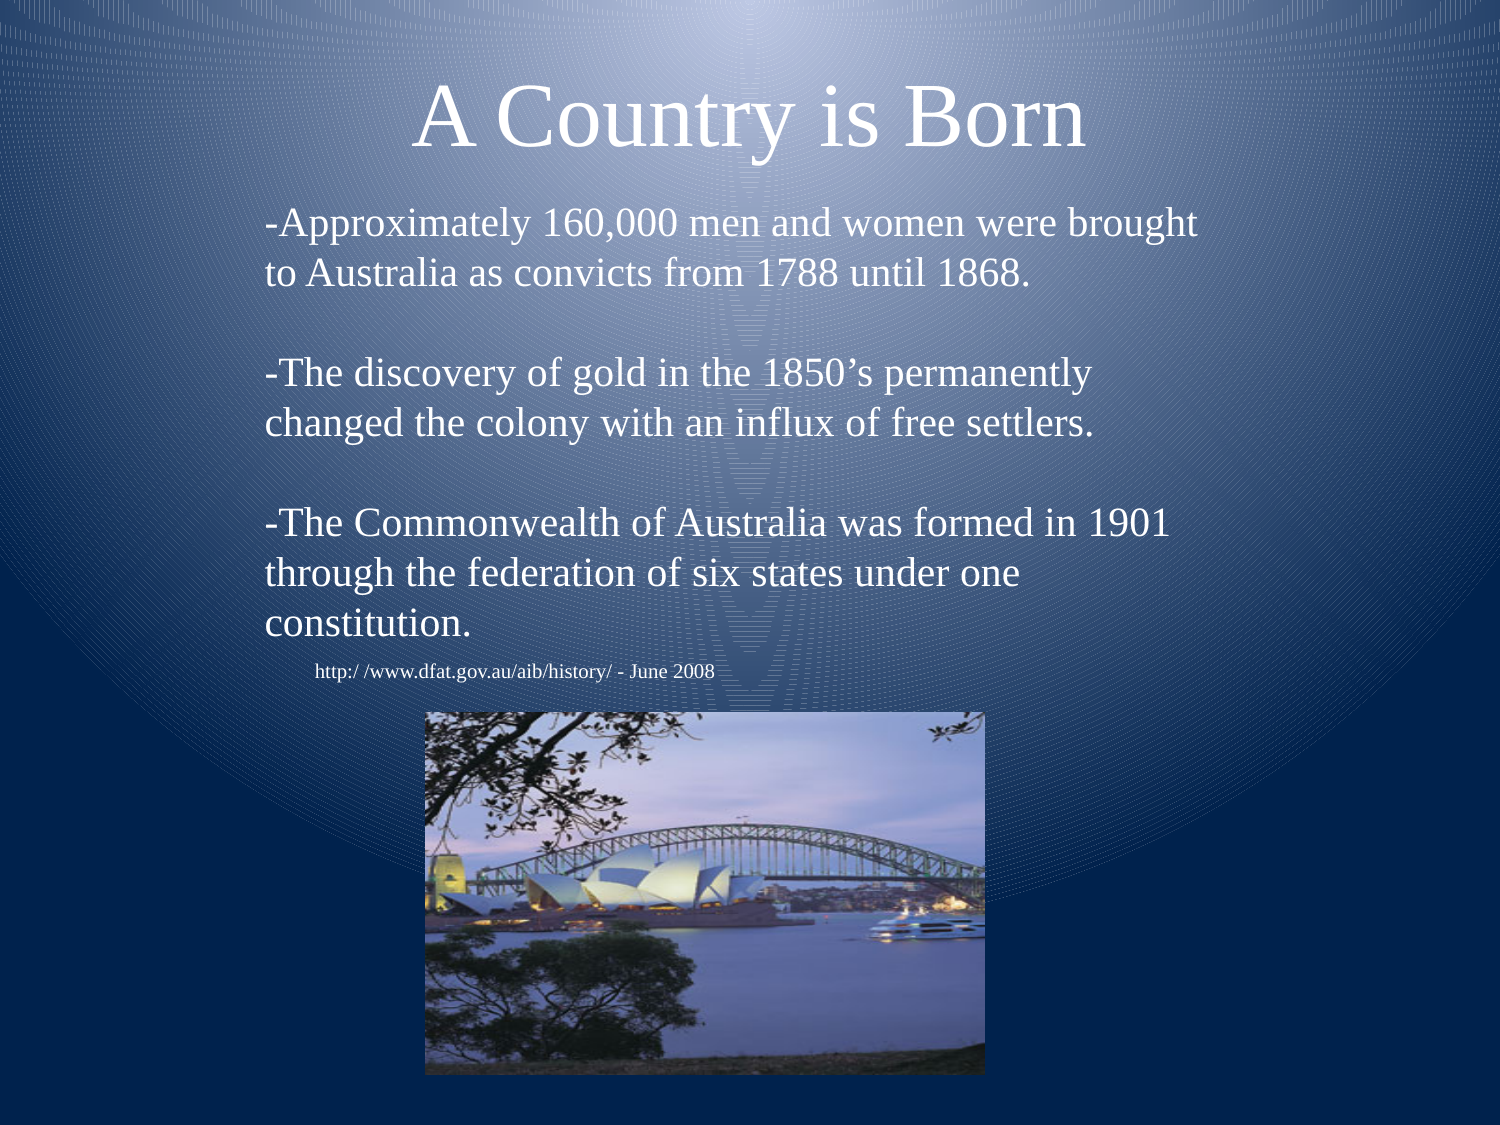

# A Country is Born
-Approximately 160,000 men and women were brought to Australia as convicts from 1788 until 1868.
-The discovery of gold in the 1850’s permanently changed the colony with an influx of free settlers.
-The Commonwealth of Australia was formed in 1901 through the federation of six states under one constitution.
http:/ /www.dfat.gov.au/aib/history/ - June 2008